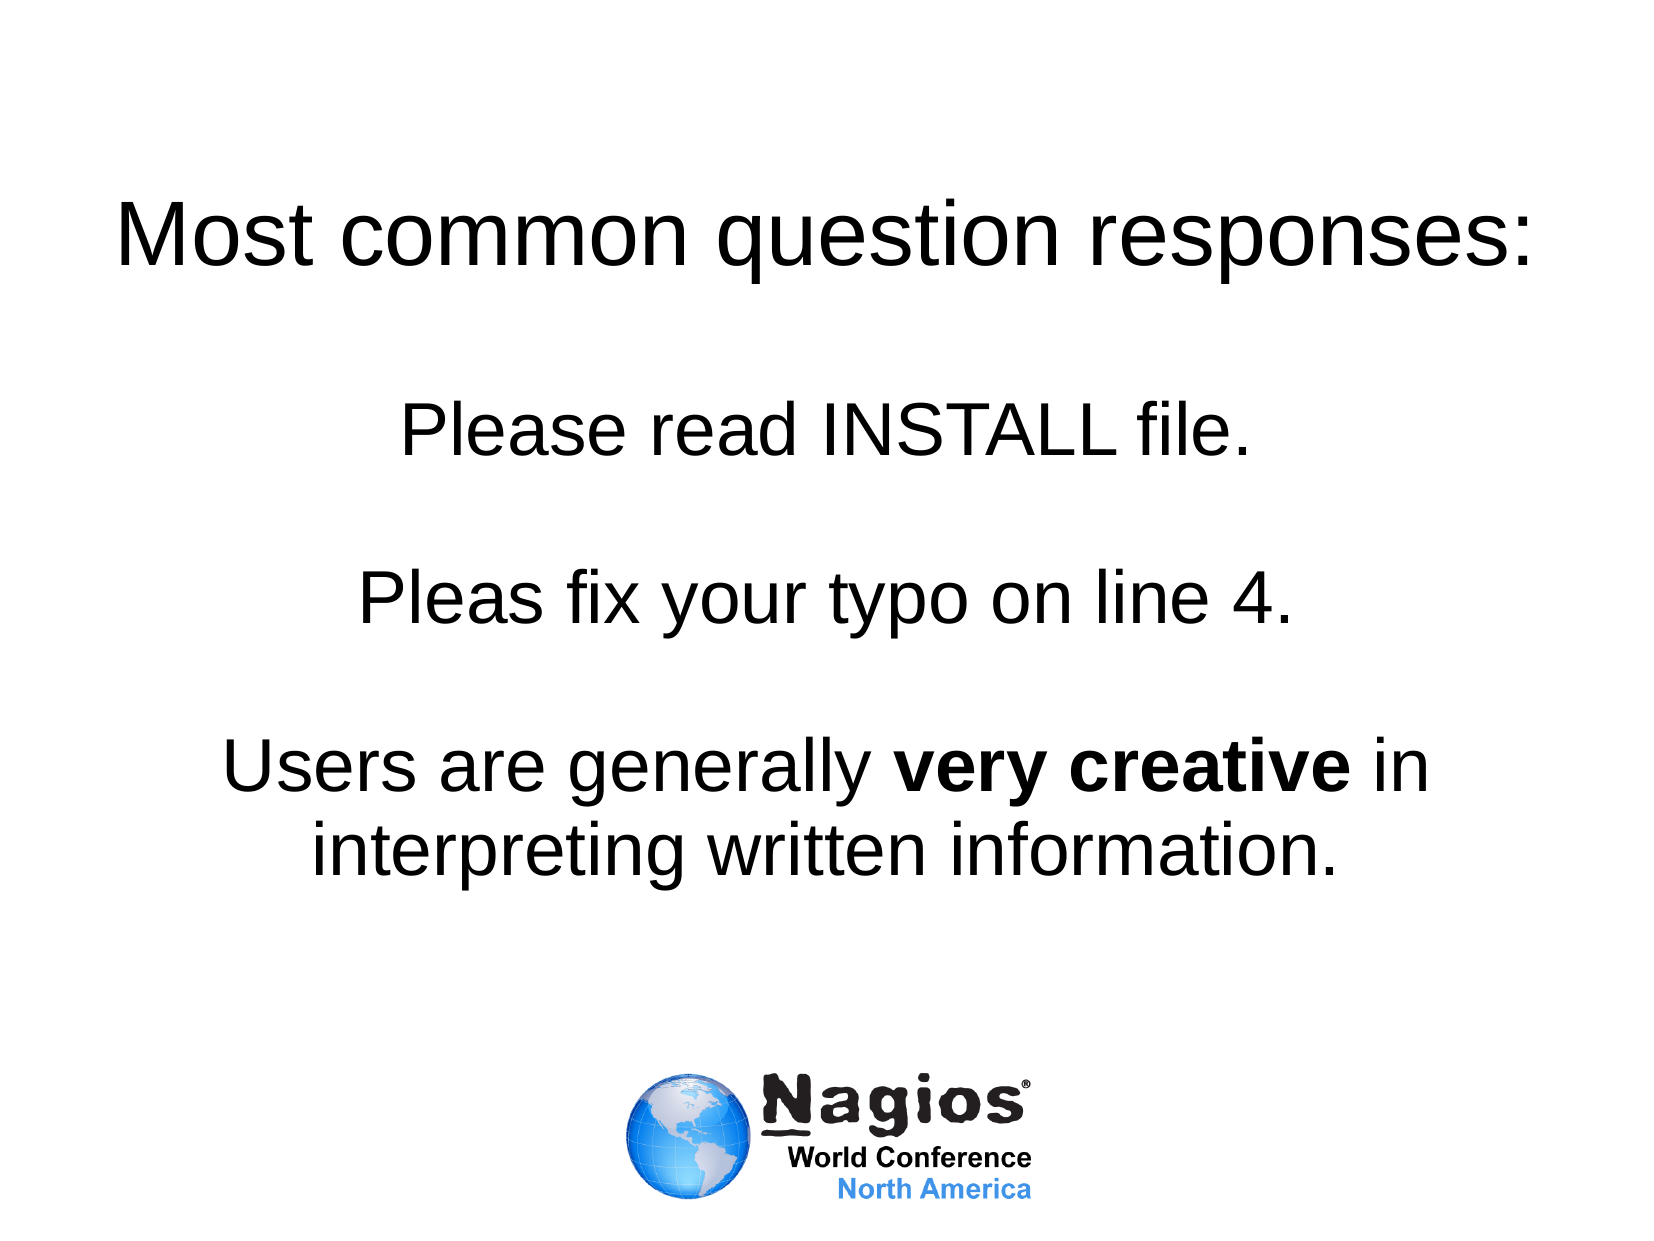

# Most common question responses: Please read INSTALL file. Pleas fix your typo on line 4. Users are generally very creative in interpreting written information.